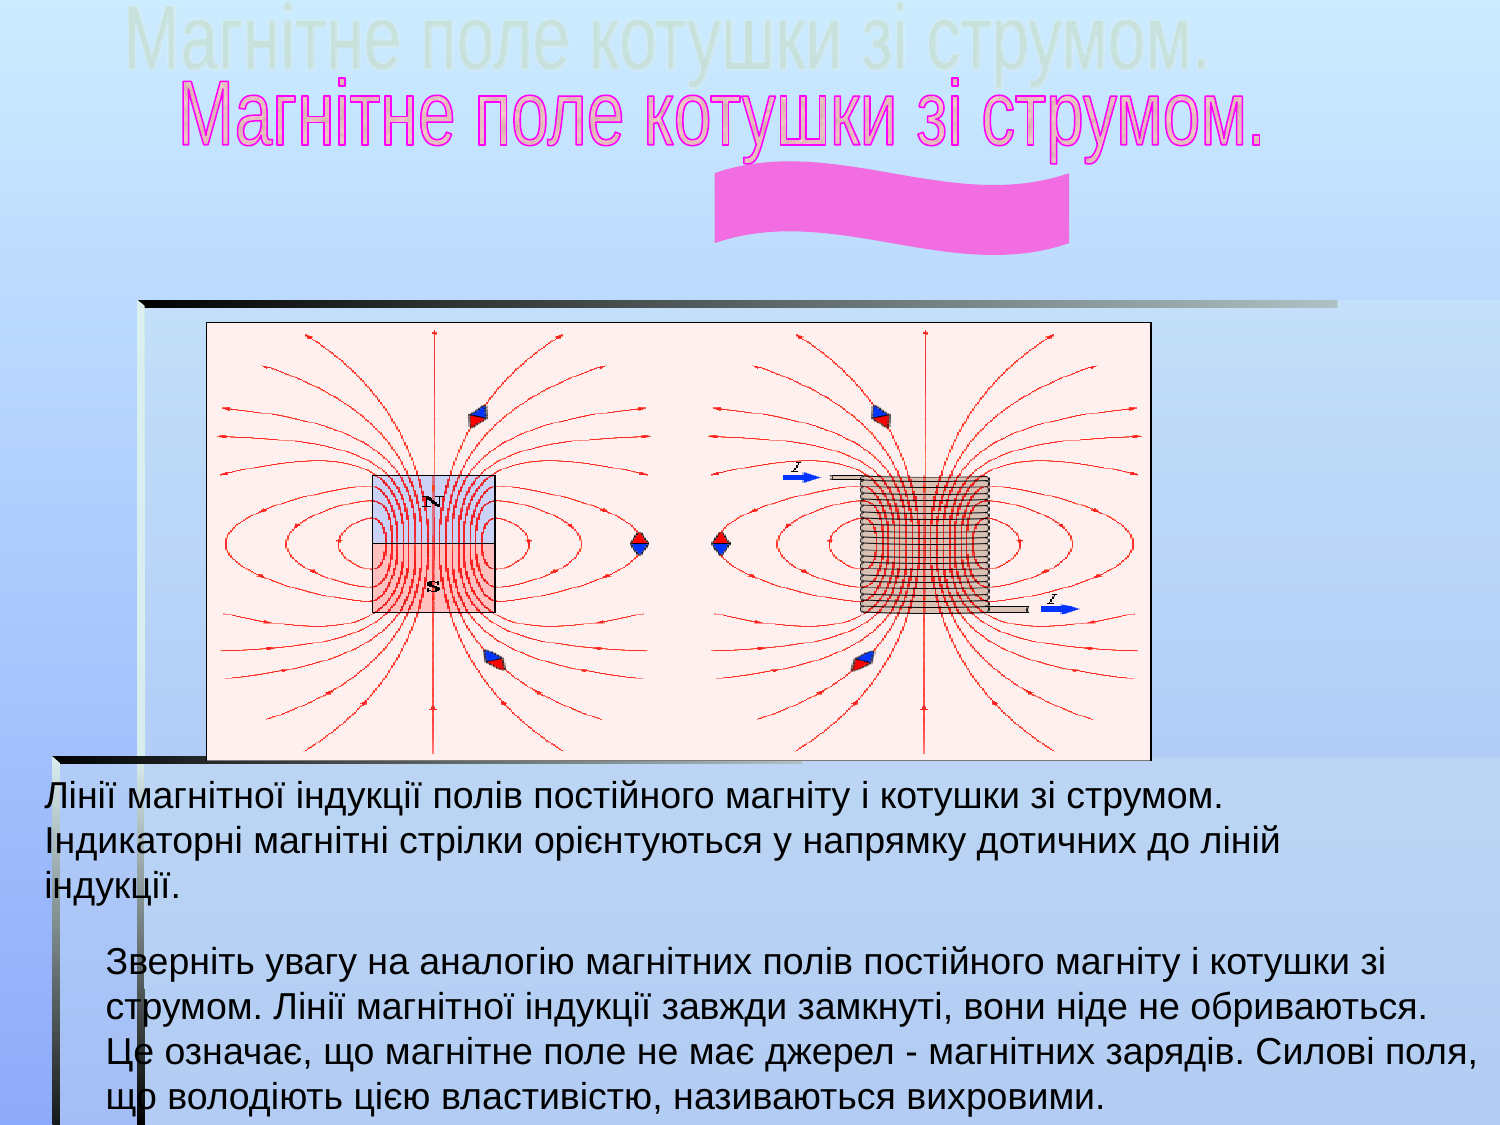

Магнітне поле котушки зі струмом.
Лінії магнітної індукції полів постійного магніту і котушки зі струмом. Індикаторні магнітні стрілки орієнтуються у напрямку дотичних до ліній індукції.
Зверніть увагу на аналогію магнітних полів постійного магніту і котушки зі струмом. Лінії магнітної індукції завжди замкнуті, вони ніде не обриваються. Це означає, що магнітне поле не має джерел - магнітних зарядів. Силові поля, що володіють цією властивістю, називаються вихровими.